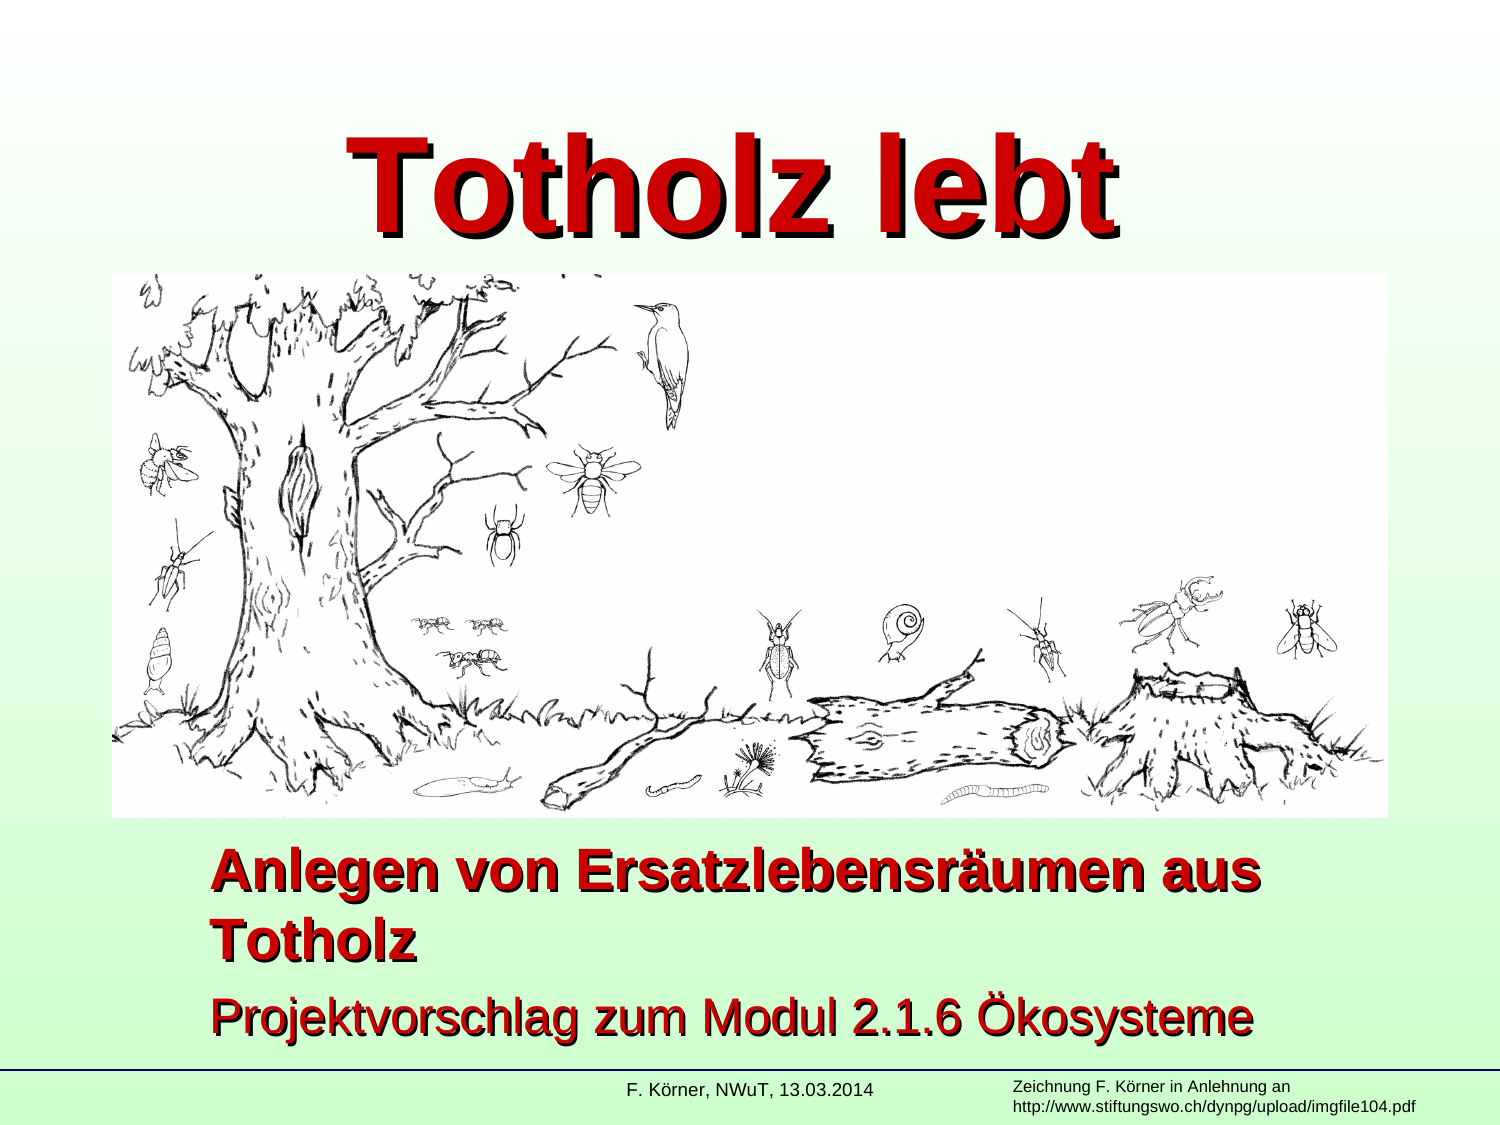

Totholz lebt
Anlegen von Ersatzlebensräumen aus Totholz
Projektvorschlag zum Modul 2.1.6 Ökosysteme
Zeichnung F. Körner in Anlehnung an http://www.stiftungswo.ch/dynpg/upload/imgfile104.pdf